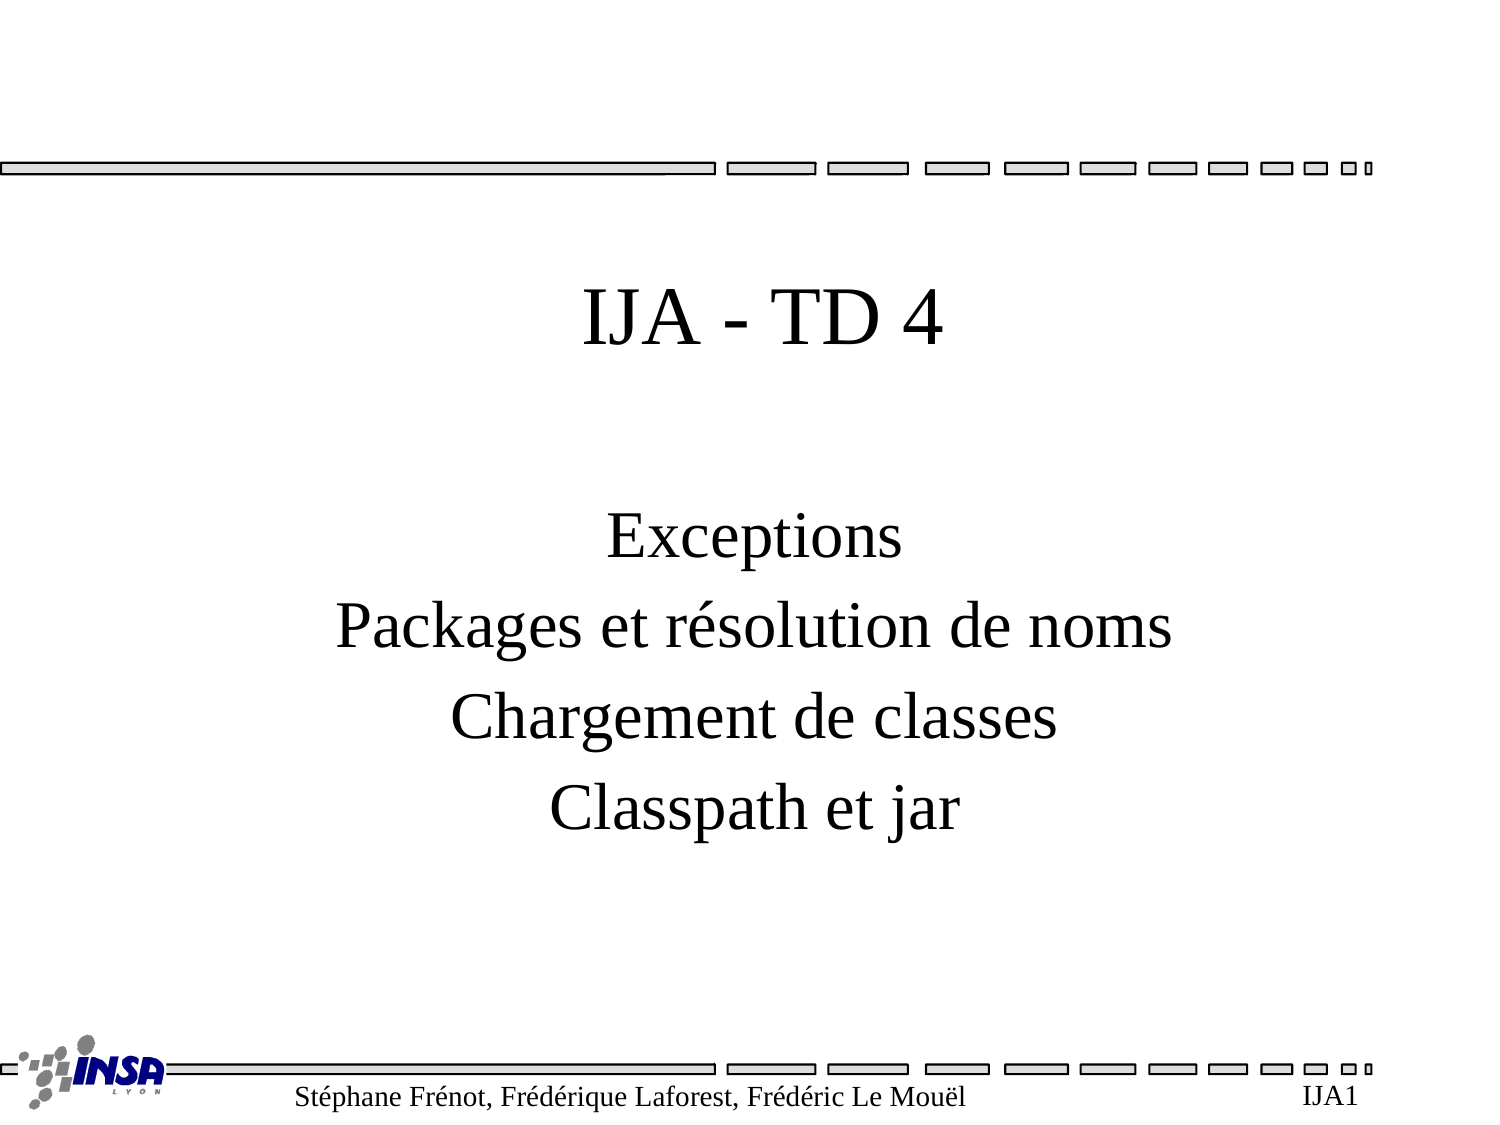

# IJA - TD 4
Exceptions
Packages et résolution de noms
Chargement de classes
Classpath et jar